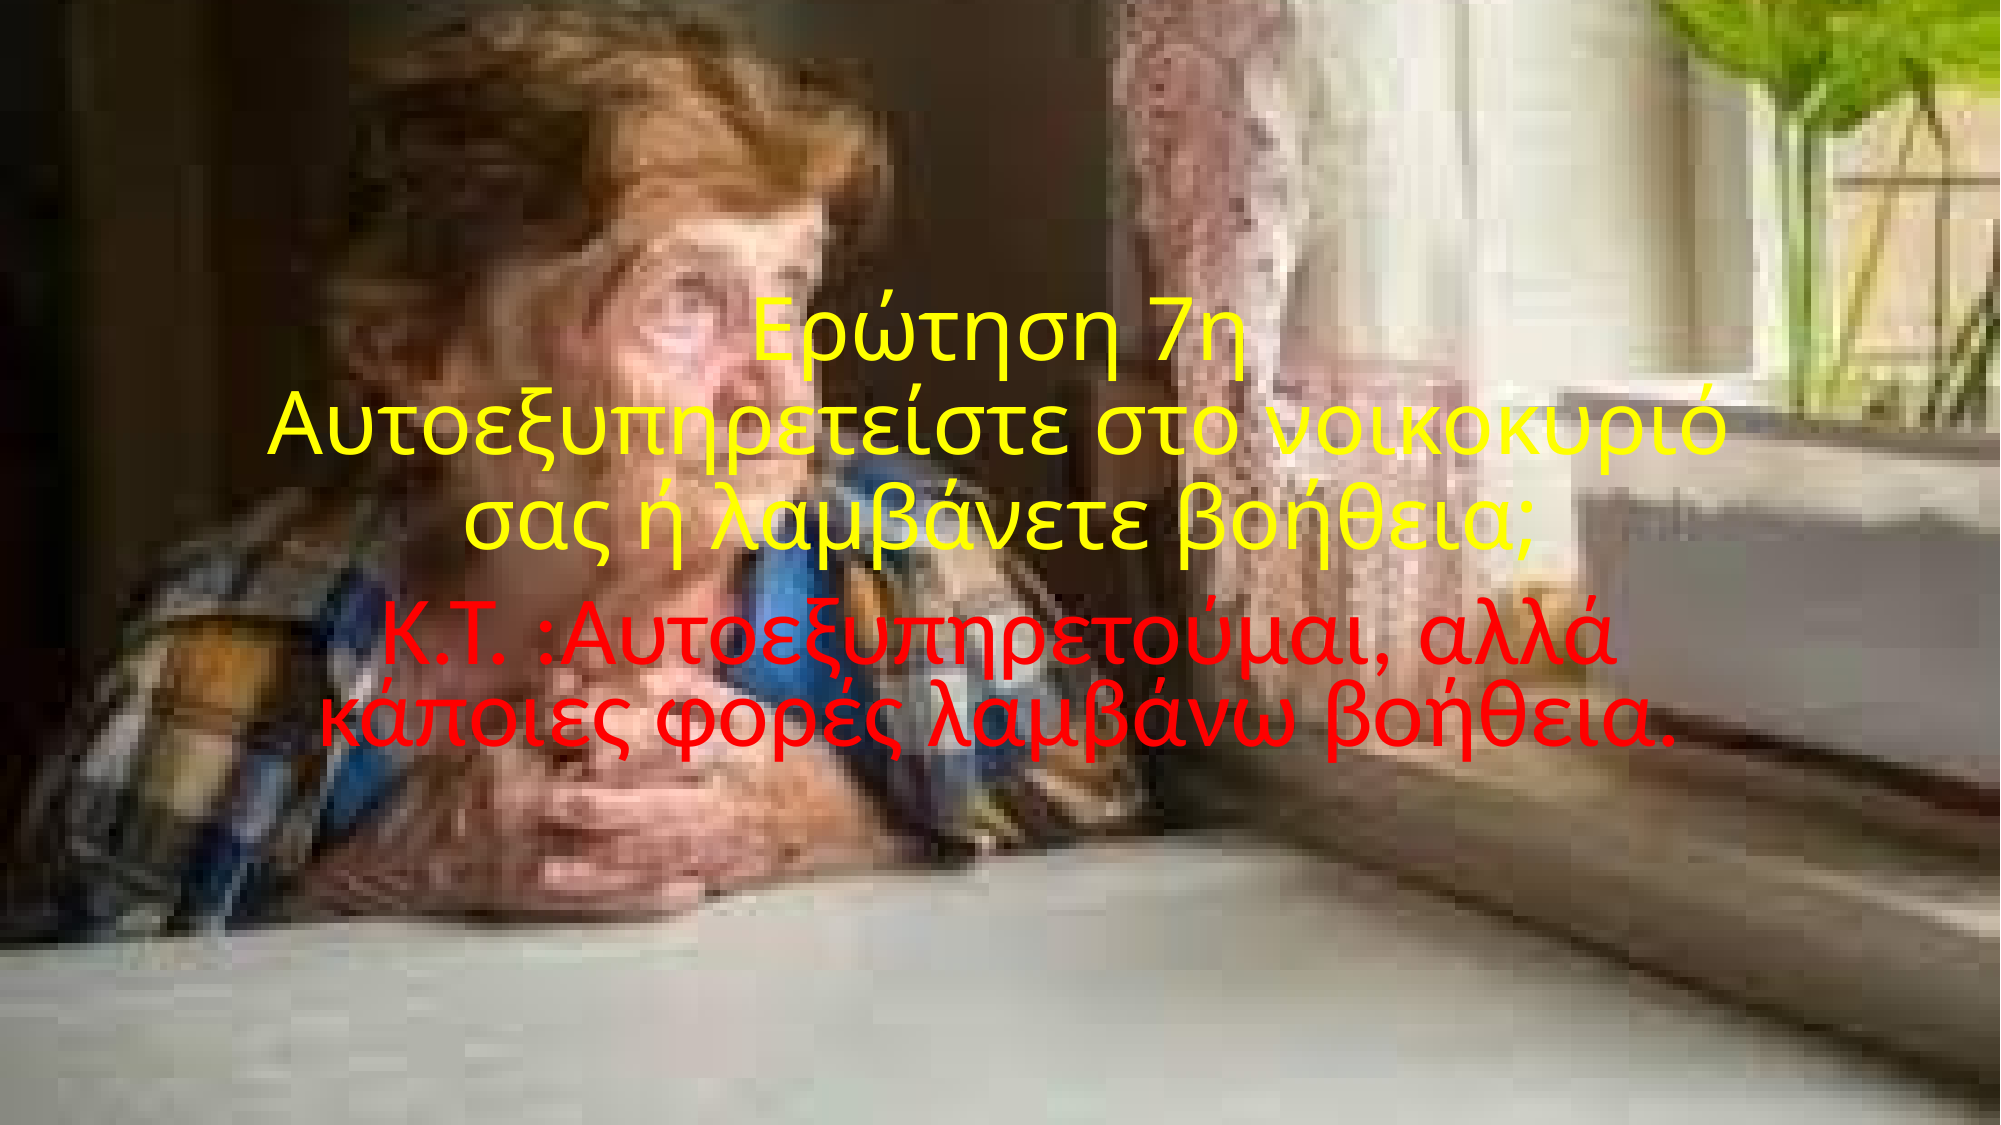

# Ερώτηση 7η Αυτοεξυπηρετείστε στο νοικοκυριό σας ή λαμβάνετε βοήθεια;
Κ.Τ. :Αυτοεξυπηρετούμαι, αλλά κάποιες φορές λαμβάνω βοήθεια.